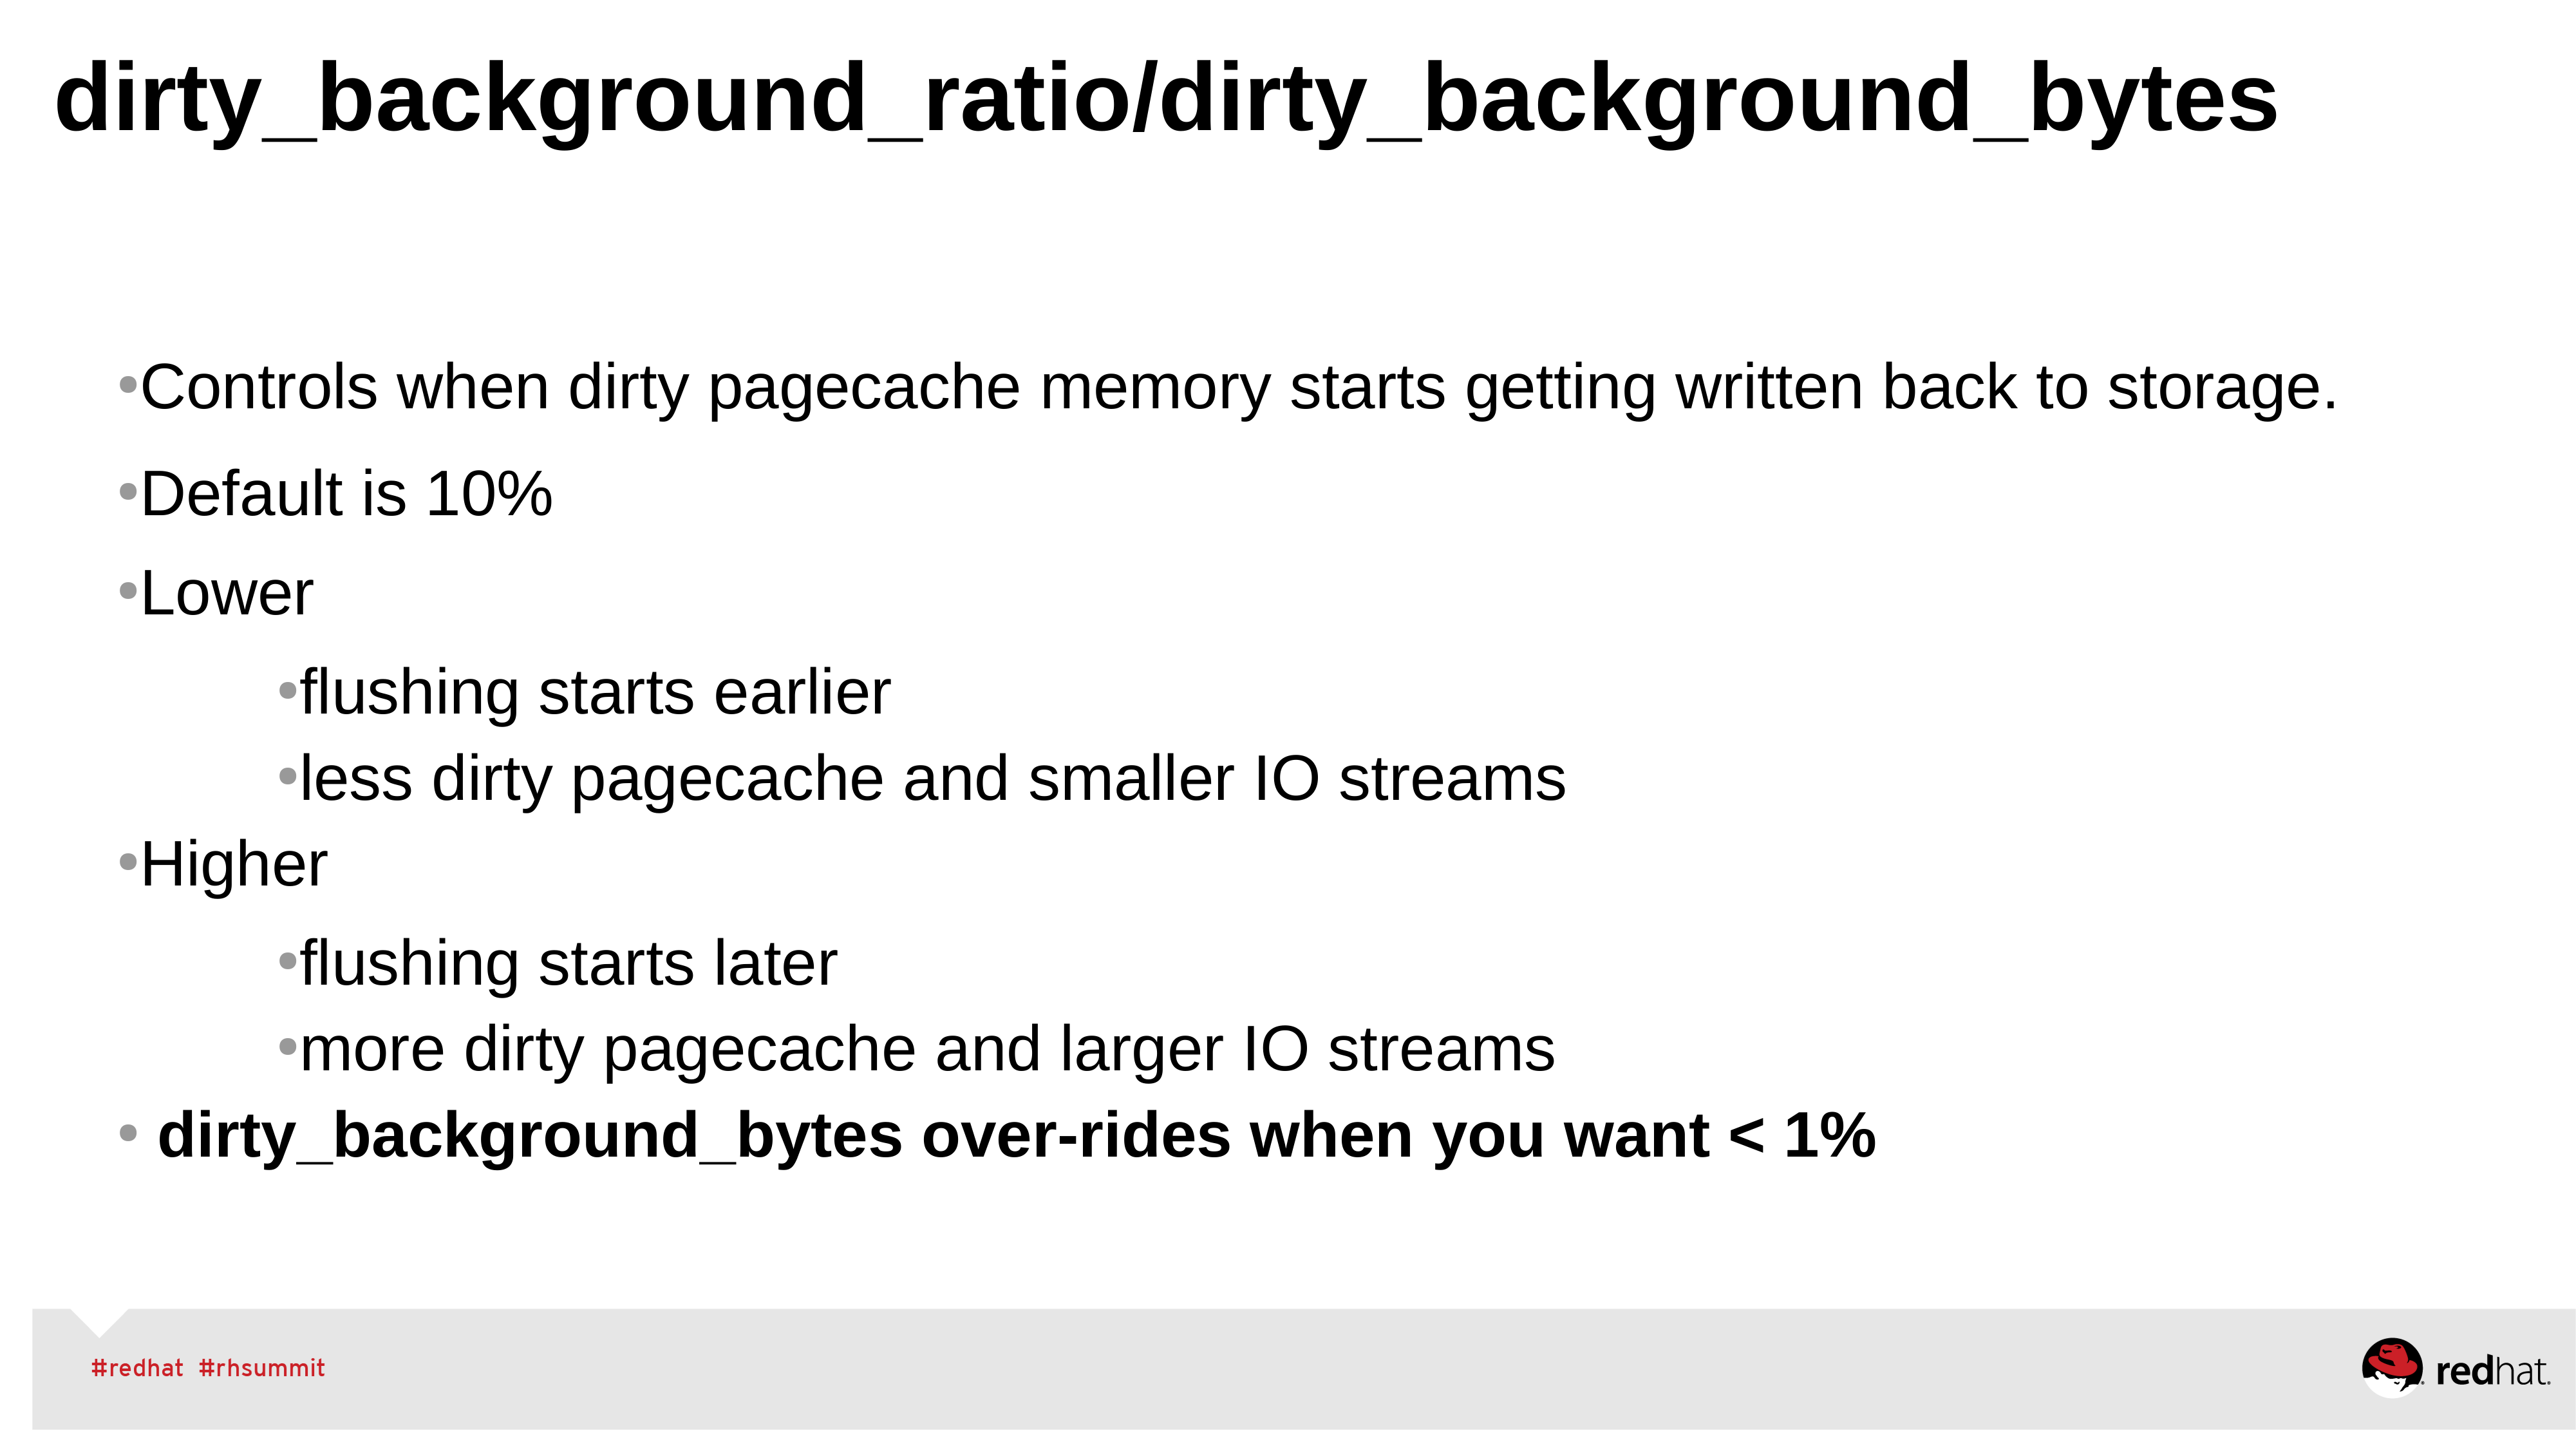

dirty_background_ratio/dirty_background_bytes
# Controls when dirty pagecache memory starts getting written back to storage.
Default is 10%
Lower
flushing starts earlier
less dirty pagecache and smaller IO streams
Higher
flushing starts later
more dirty pagecache and larger IO streams
 dirty_background_bytes over-rides when you want < 1%